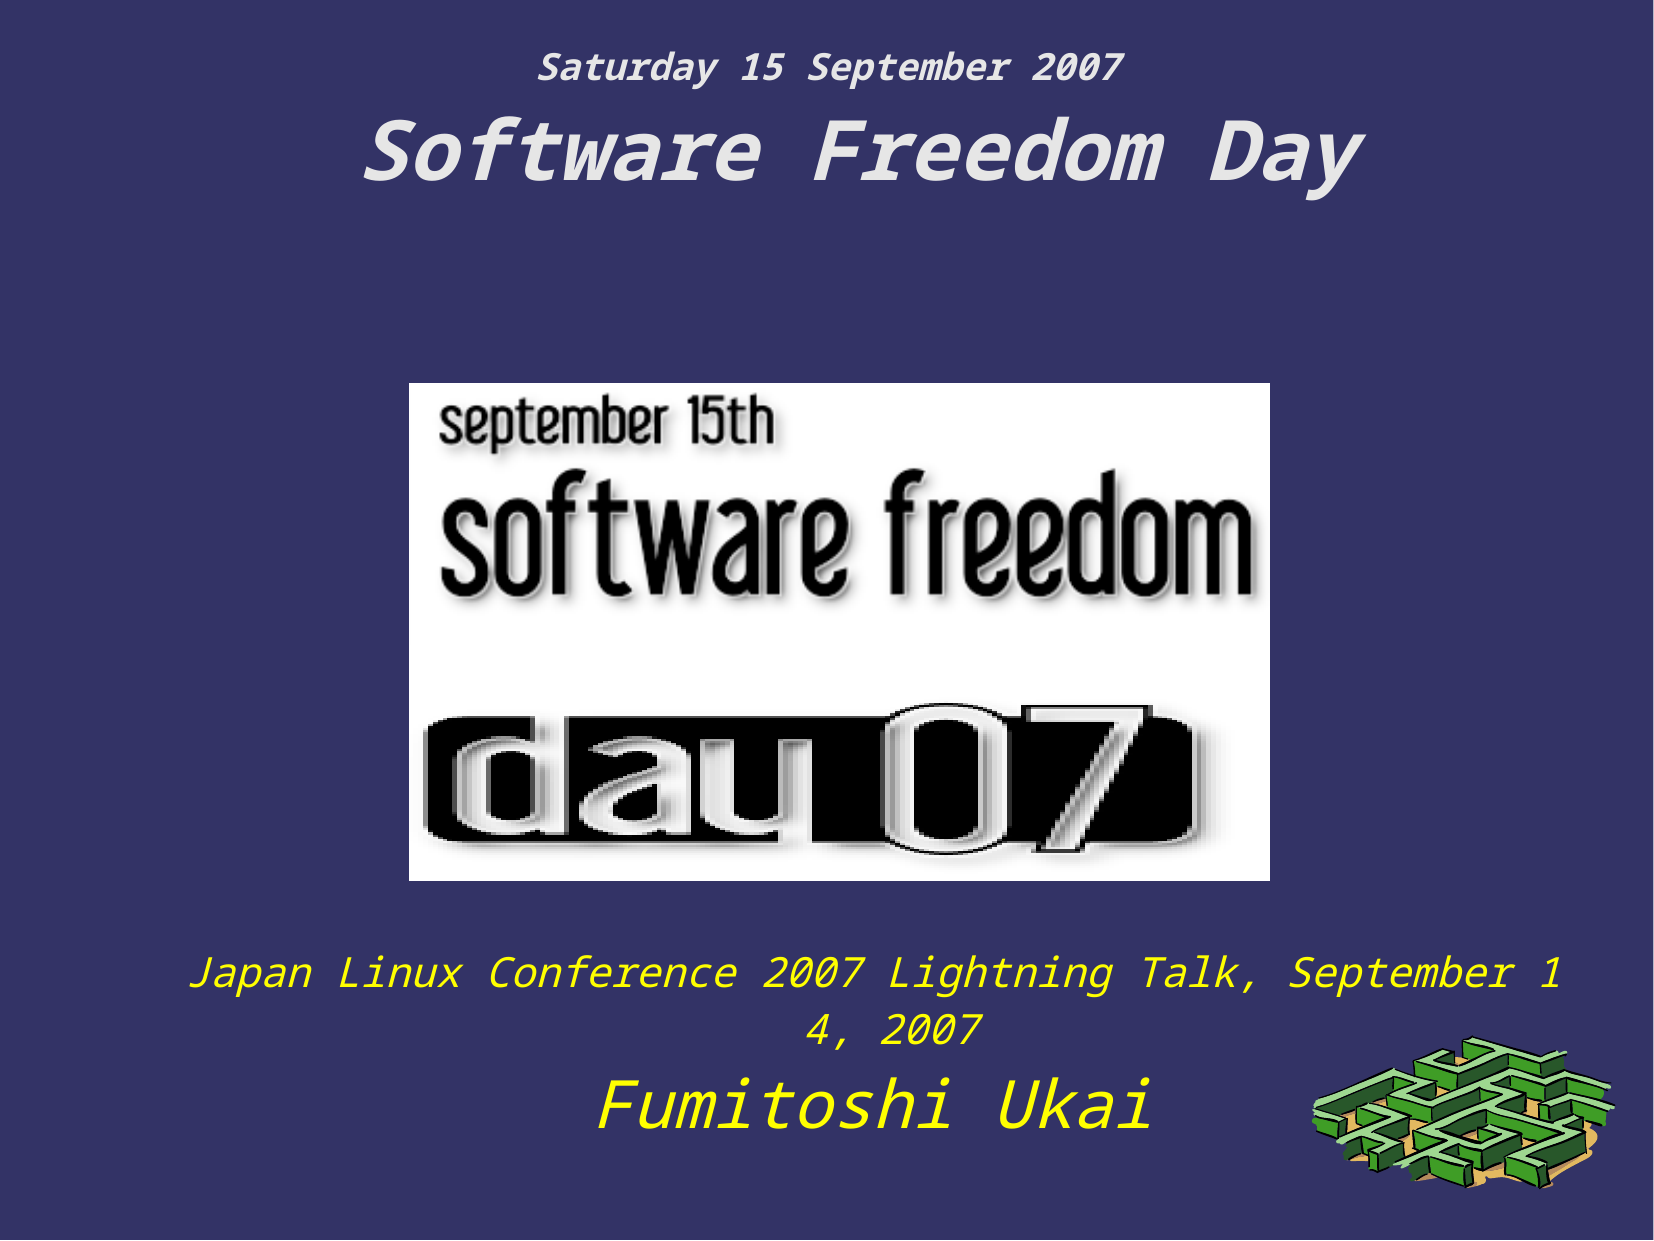

# Saturday 15 September 2007 Software Freedom Day
Japan Linux Conference 2007 Lightning Talk, September 14, 2007
Fumitoshi Ukai